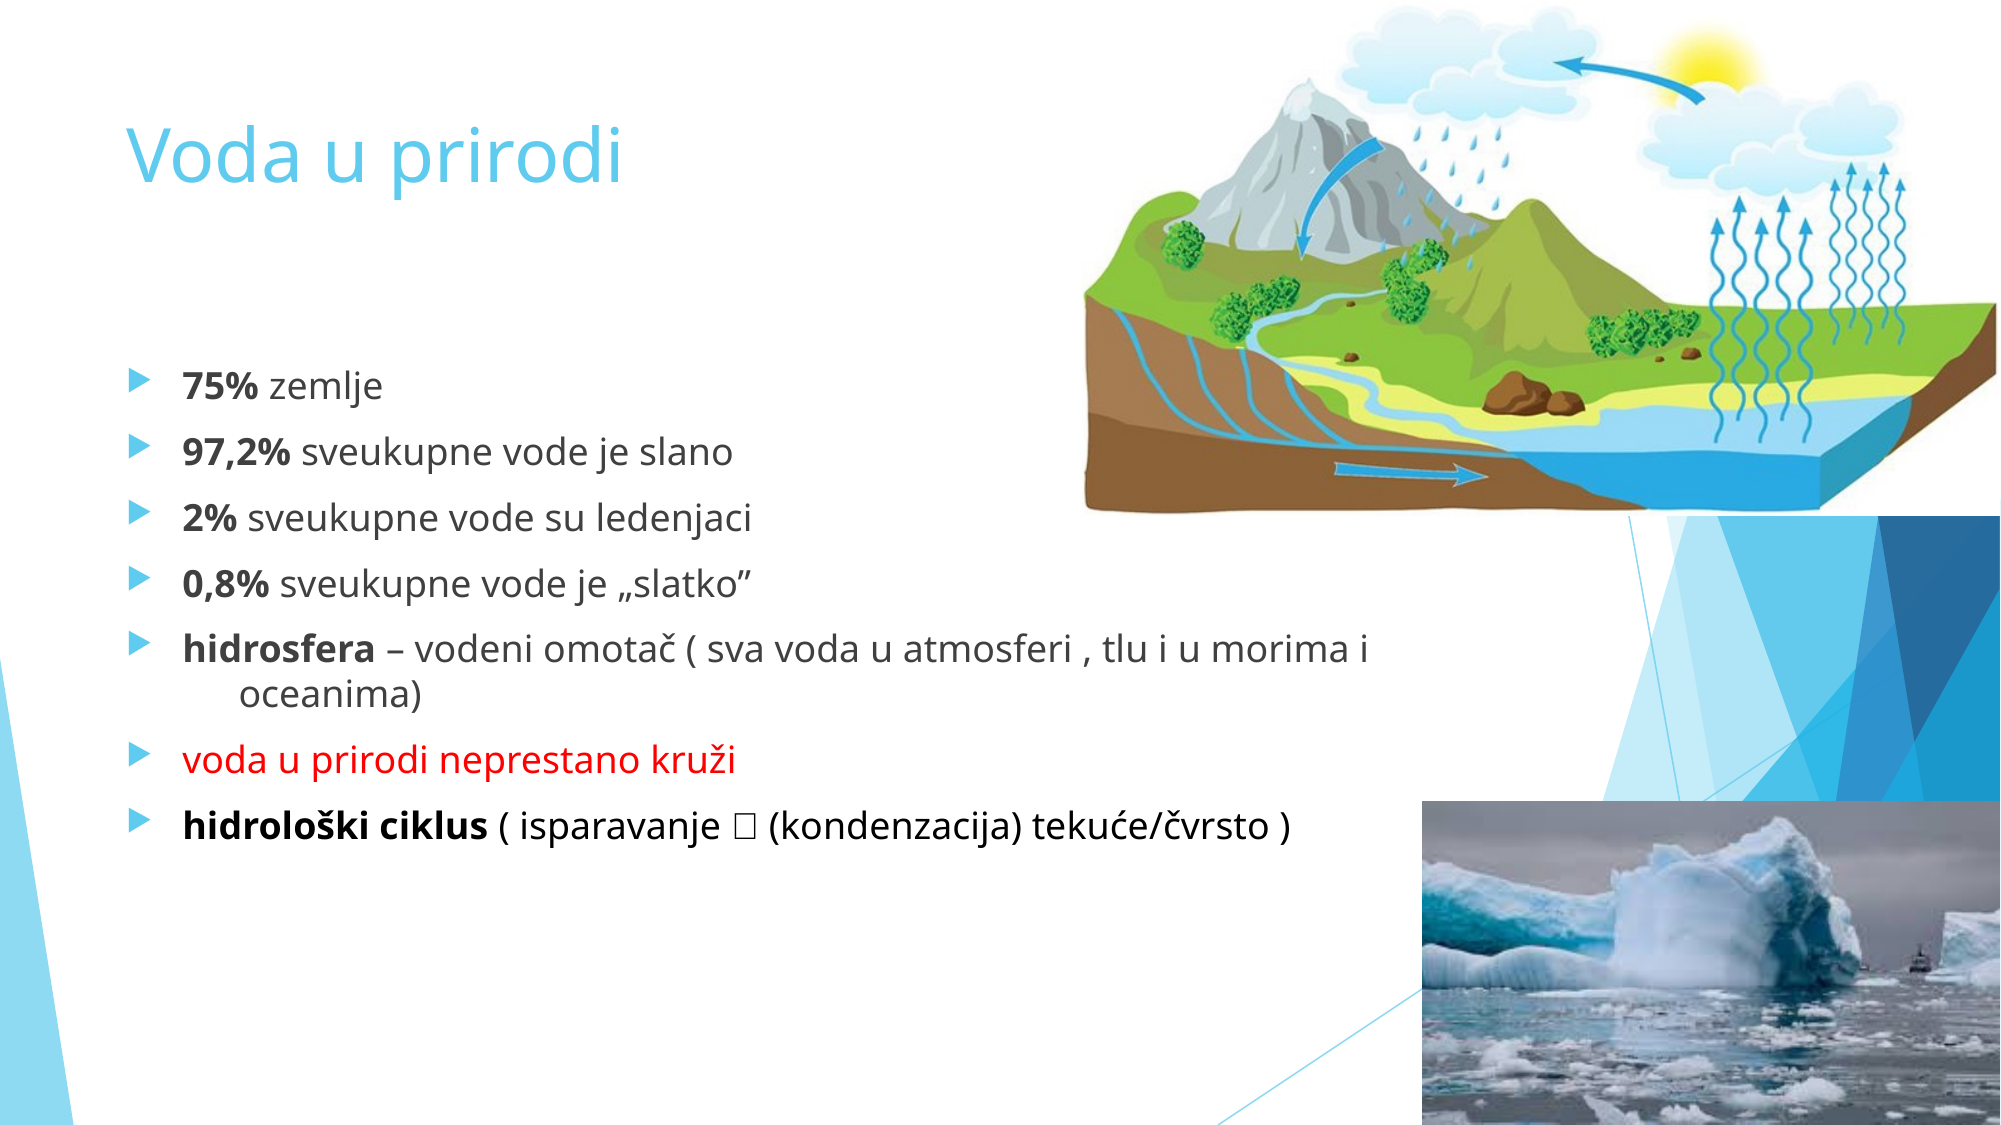

# Voda u prirodi
75% zemlje
97,2% sveukupne vode je slano
2% sveukupne vode su ledenjaci
0,8% sveukupne vode je „slatko”
hidrosfera – vodeni omotač ( sva voda u atmosferi , tlu i u morima i oceanima)
voda u prirodi neprestano kruži
hidrološki ciklus ( isparavanje  (kondenzacija) tekuće/čvrsto )